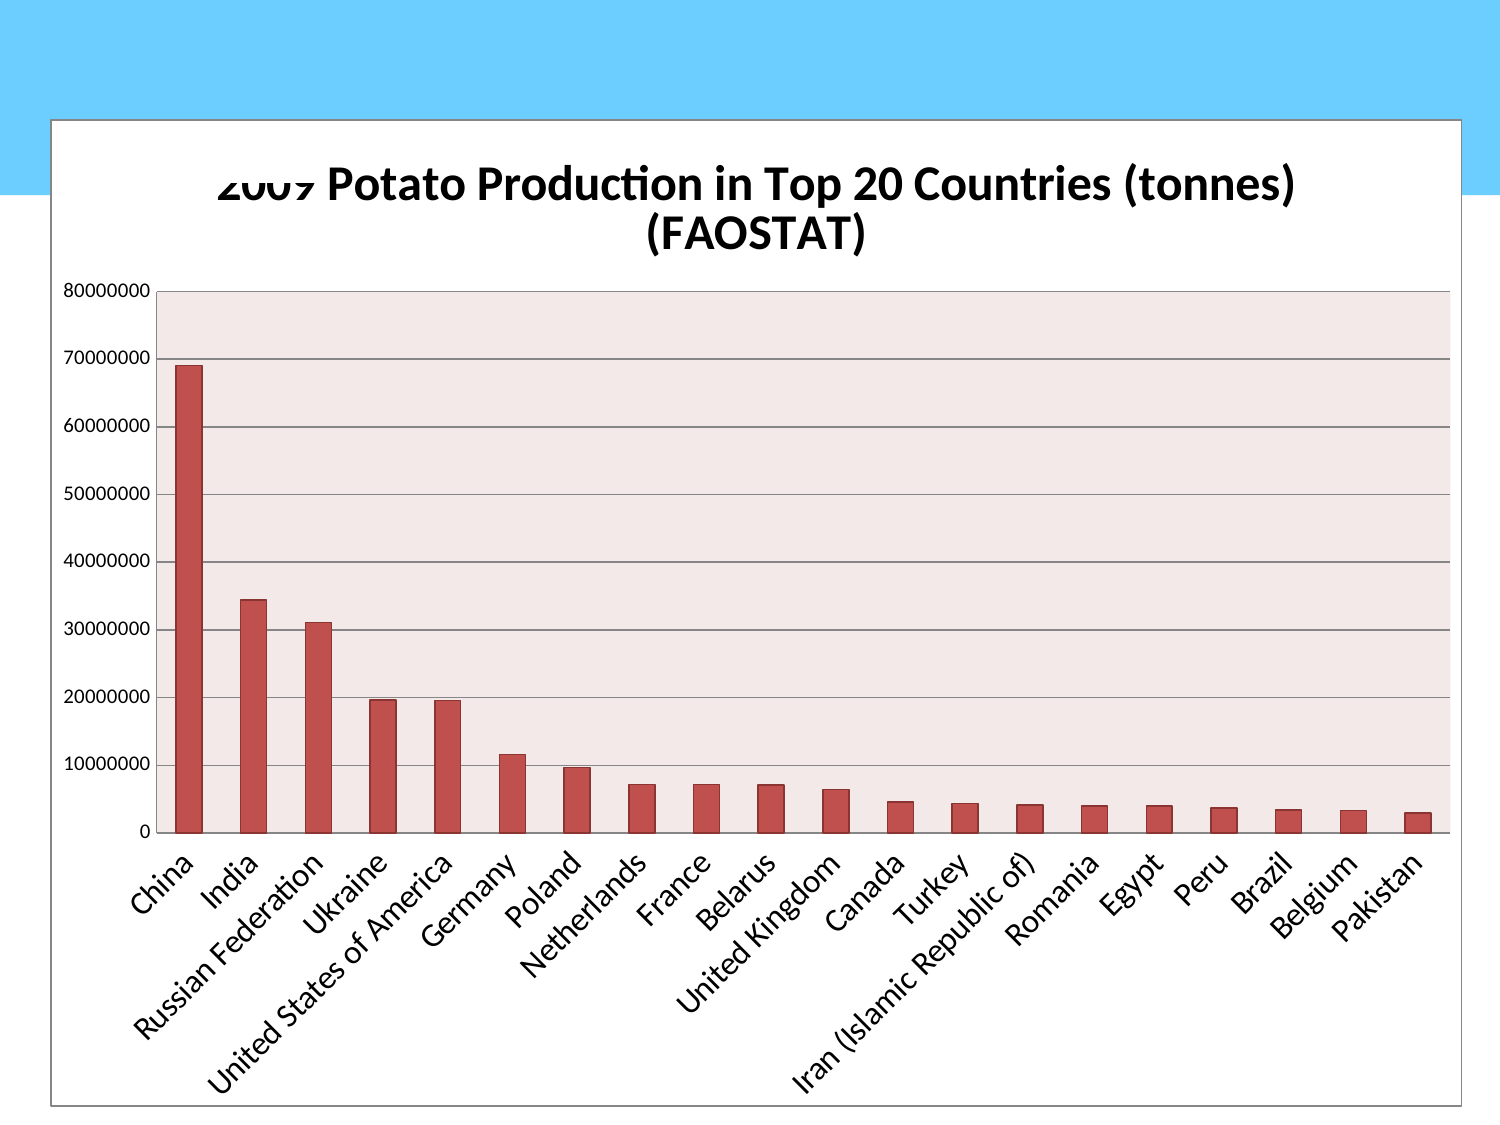

### Chart: 2009 Potato Production in Top 20 Countries (tonnes)
(FAOSTAT)
| Category | Series1 |
|---|---|
| China | 69059652.0 |
| India | 34391000.0 |
| Russian Federation | 31133960.0 |
| Ukraine | 19666100.0 |
| United States of America | 19569109.0 |
| Germany | 11617500.0 |
| Poland | 9702800.0 |
| Netherlands | 7181000.0 |
| France | 7164200.0 |
| Belarus | 7124981.0 |
| United Kingdom | 6423000.0 |
| Canada | 4581123.0 |
| Turkey | 4397711.0 |
| Iran (Islamic Republic of) | 4107626.0 |
| Romania | 4003980.0 |
| Egypt | 4000000.0 |
| Peru | 3716700.0 |
| Brazil | 3434587.0 |
| Belgium | 3296400.0 |
| Pakistan | 2941300.0 |